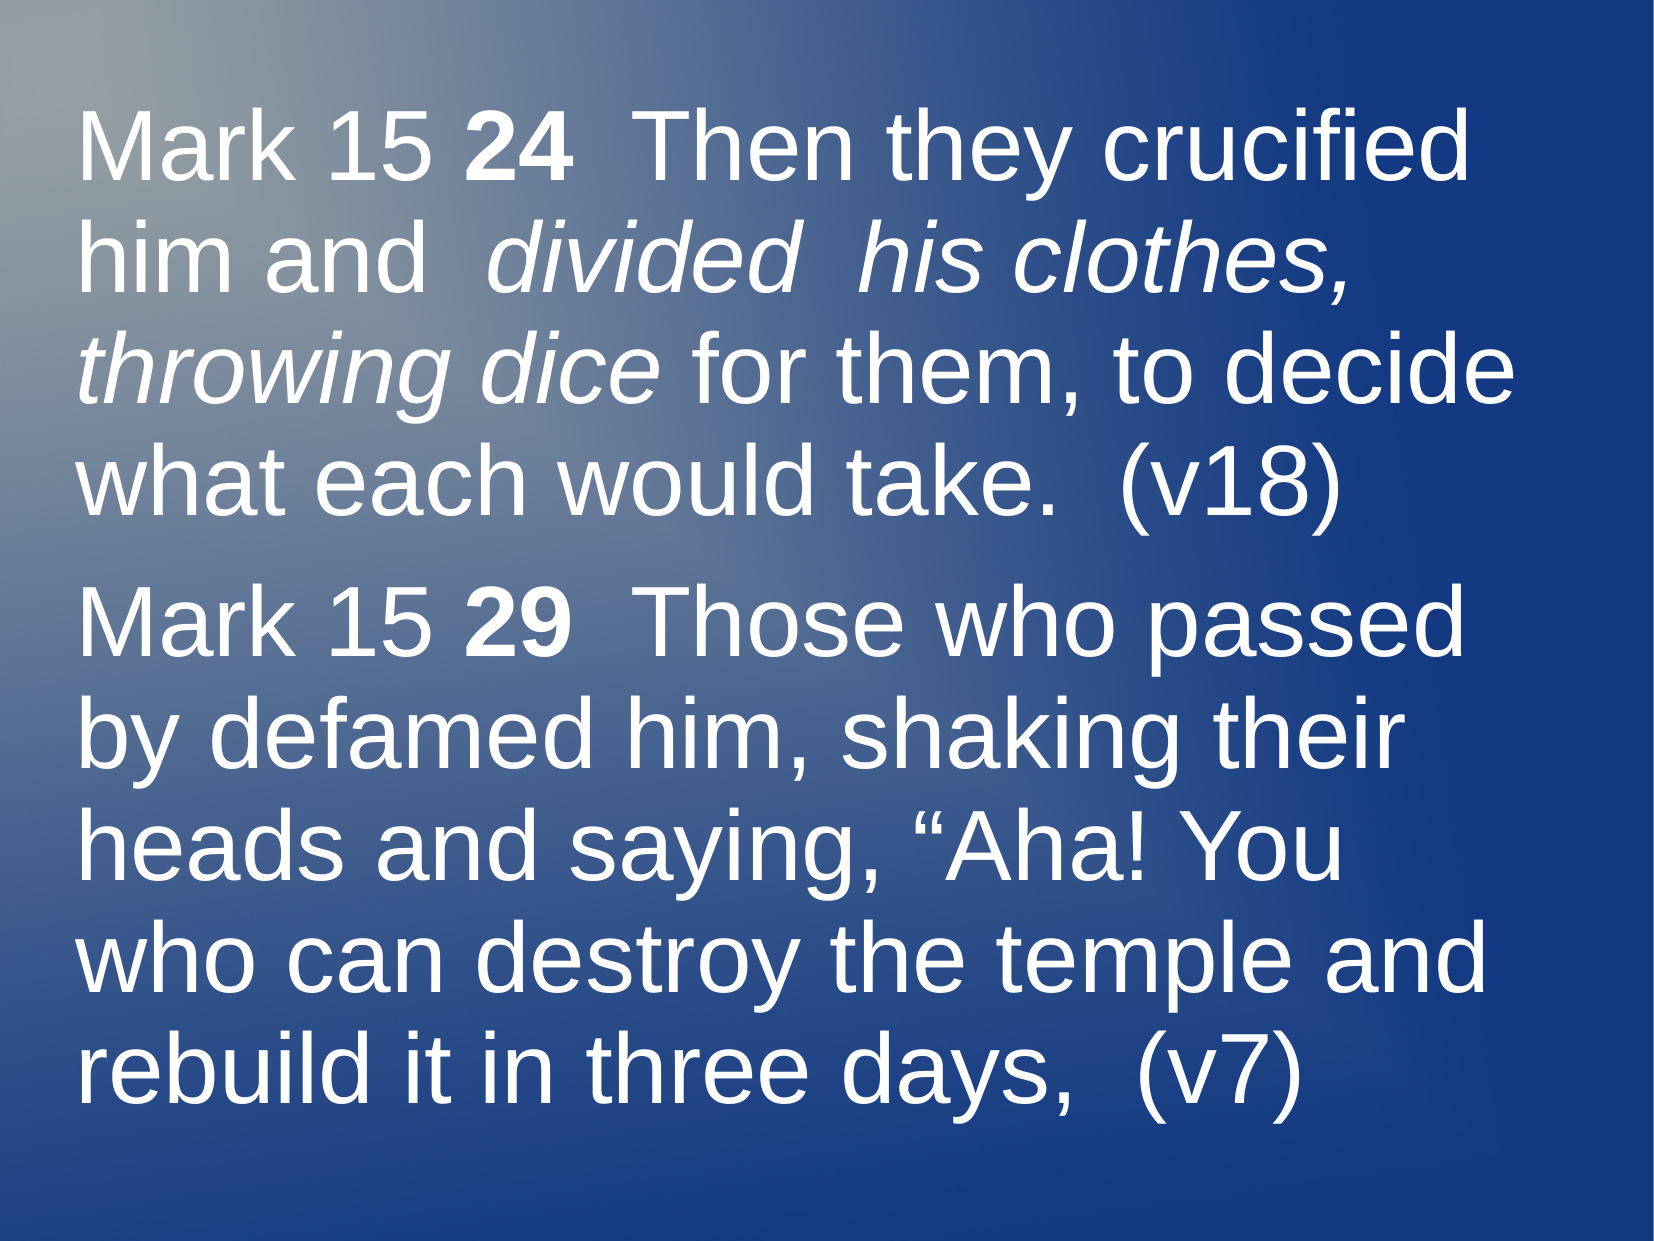

# Mark 15 24  Then they crucified him and  divided  his clothes, throwing dice for them, to decide what each would take. (v18)
Mark 15 29  Those who passed by defamed him, shaking their heads and saying, “Aha! You who can destroy the temple and rebuild it in three days, (v7)